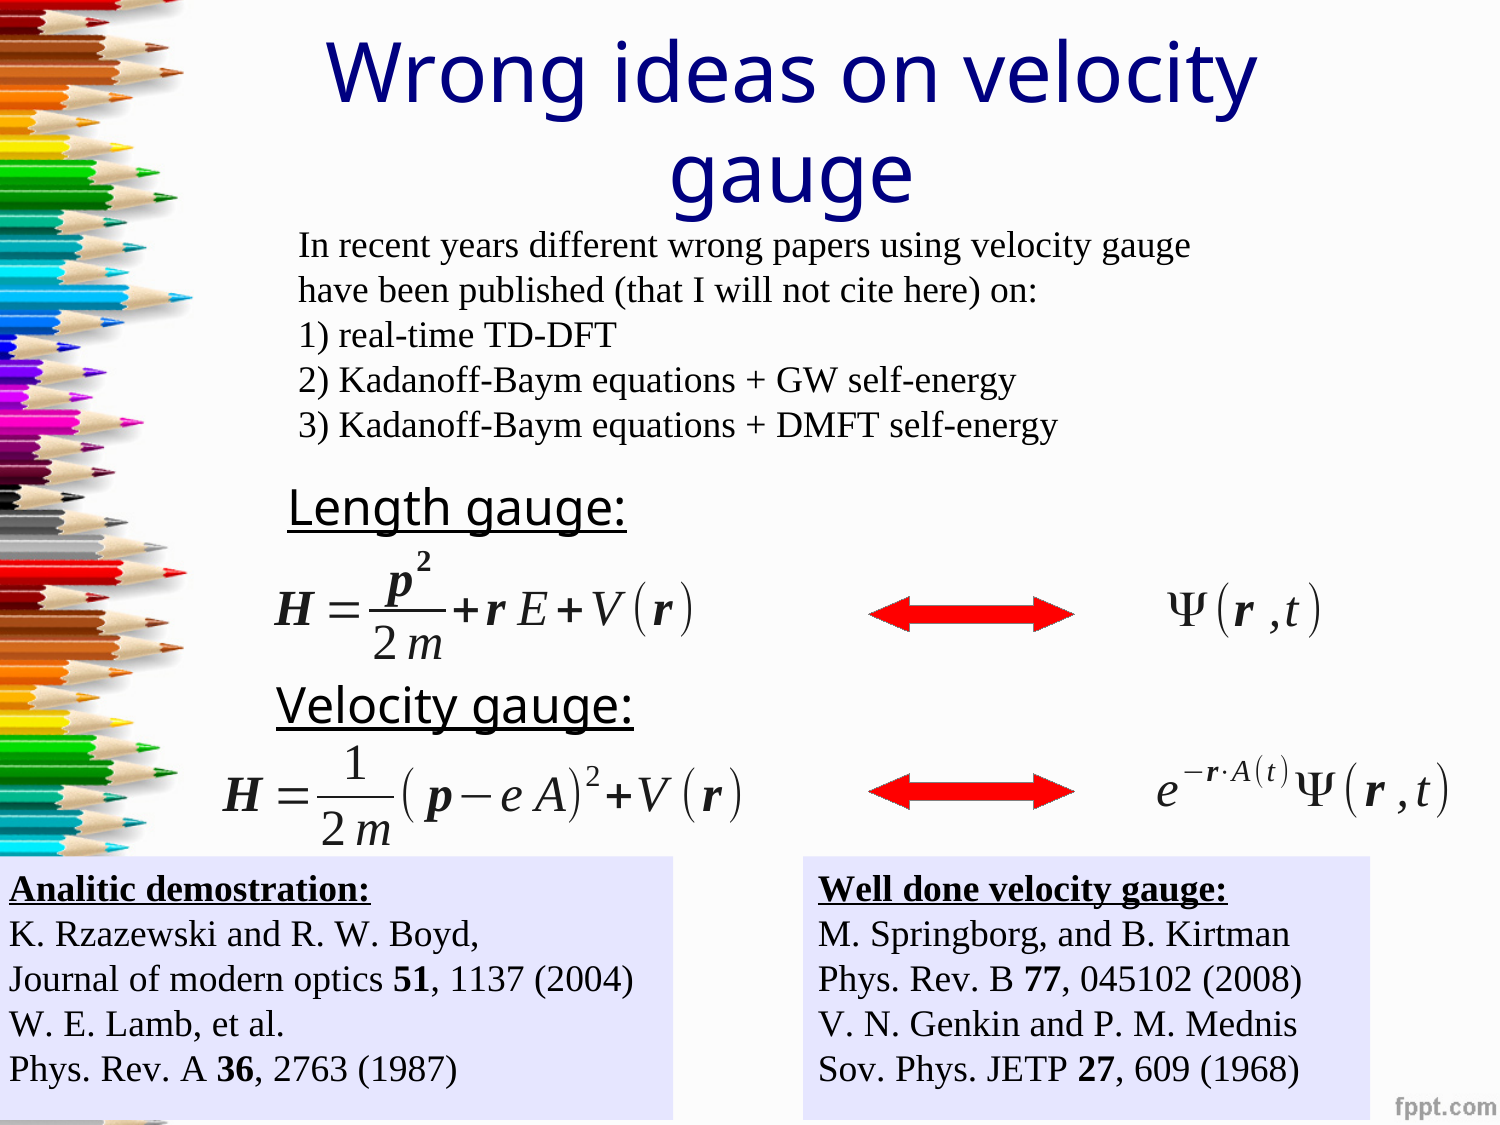

# Wrong ideas on velocity gauge
In recent years different wrong papers using velocity gauge
have been published (that I will not cite here) on:
1) real-time TD-DFT
2) Kadanoff-Baym equations + GW self-energy
3) Kadanoff-Baym equations + DMFT self-energy
Length gauge:
Velocity gauge:
Analitic demostration:
K. Rzazewski and R. W. Boyd,
Journal of modern optics 51, 1137 (2004)
W. E. Lamb, et al.
Phys. Rev. A 36, 2763 (1987)
Well done velocity gauge:
M. Springborg, and B. Kirtman
Phys. Rev. B 77, 045102 (2008)
V. N. Genkin and P. M. Mednis
Sov. Phys. JETP 27, 609 (1968)